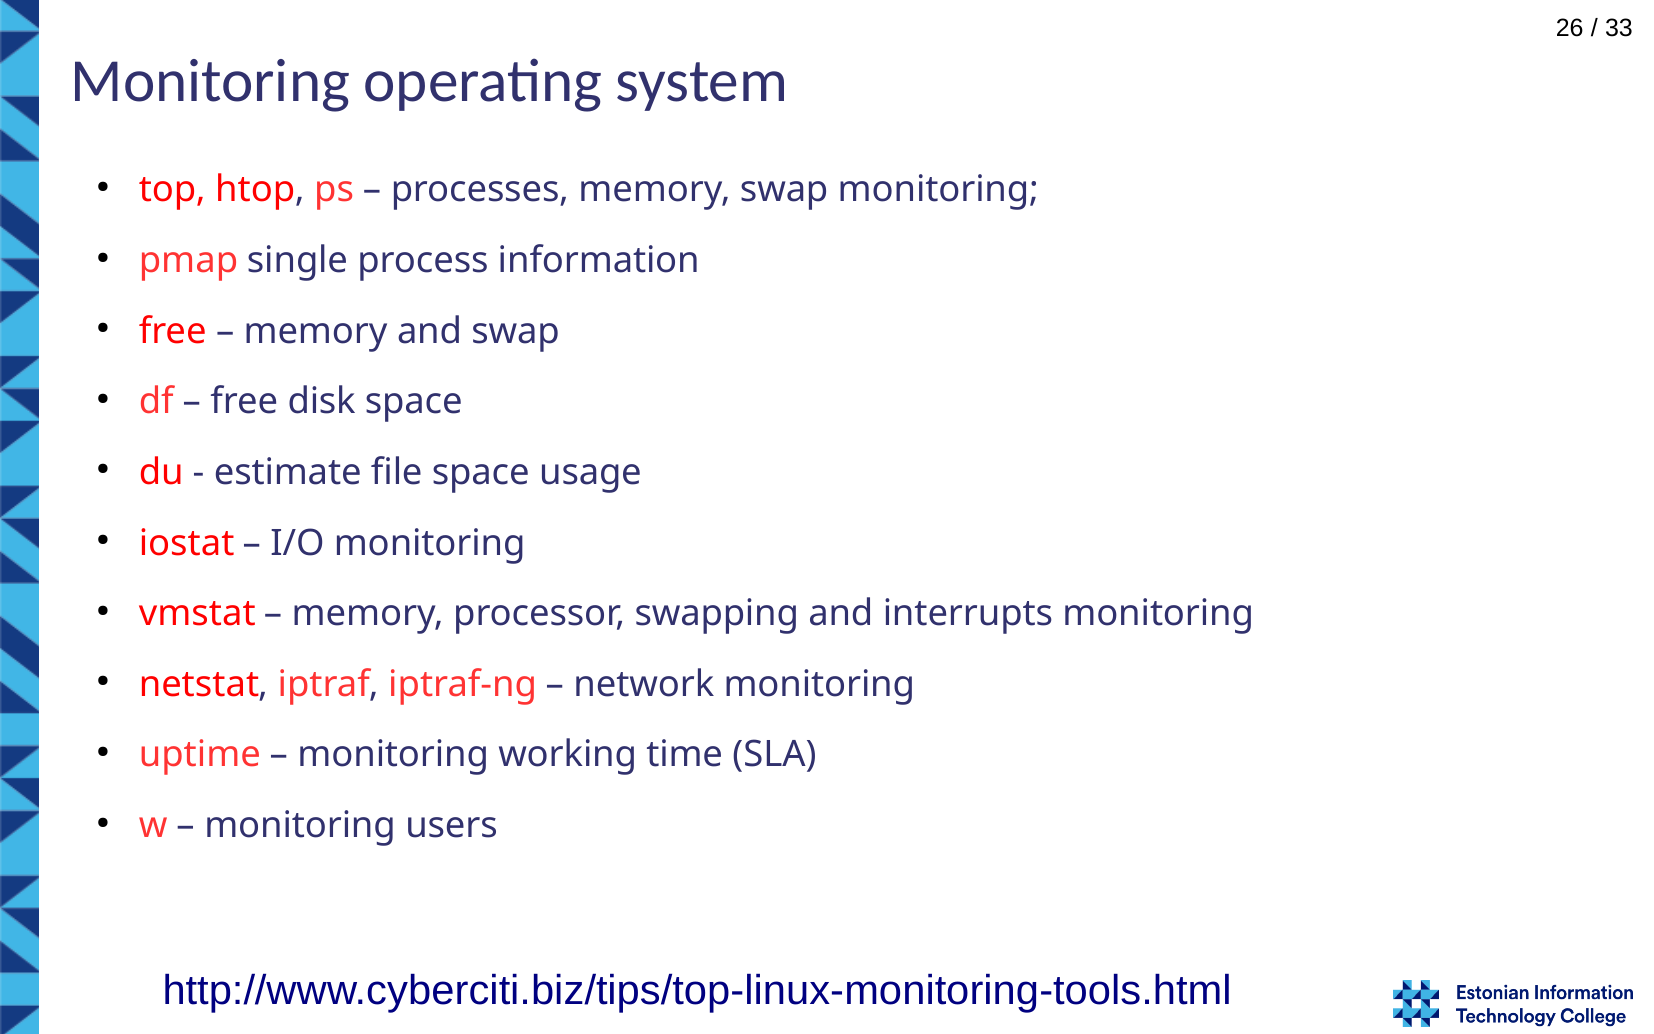

# Monitoring operating system
top, htop, ps – processes, memory, swap monitoring;
pmap single process information
free – memory and swap
df – free disk space
du - estimate file space usage
iostat – I/O monitoring
vmstat – memory, processor, swapping and interrupts monitoring
netstat, iptraf, iptraf-ng – network monitoring
uptime – monitoring working time (SLA)
w – monitoring users
http://www.cyberciti.biz/tips/top-linux-monitoring-tools.html